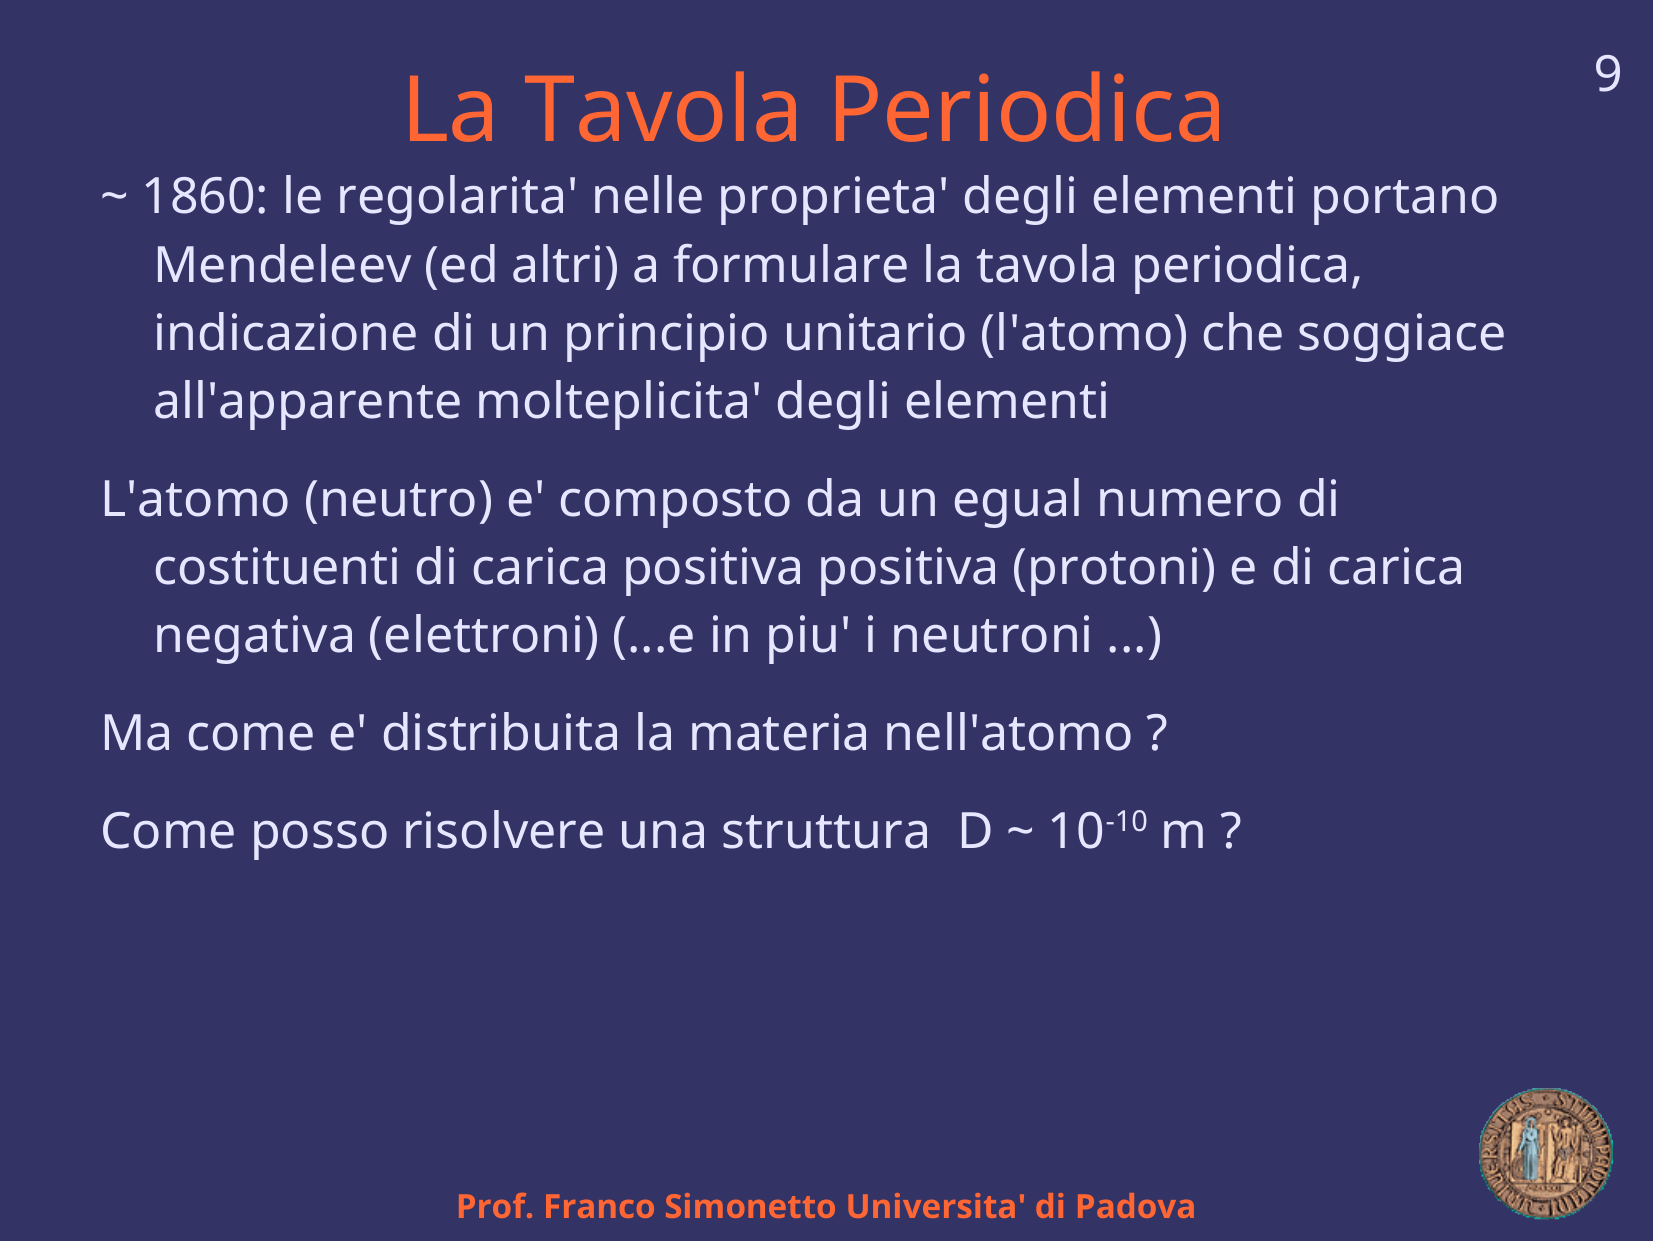

9
# La Tavola Periodica
~ 1860: le regolarita' nelle proprieta' degli elementi portano Mendeleev (ed altri) a formulare la tavola periodica, indicazione di un principio unitario (l'atomo) che soggiace all'apparente molteplicita' degli elementi
L'atomo (neutro) e' composto da un egual numero di costituenti di carica positiva positiva (protoni) e di carica negativa (elettroni) (...e in piu' i neutroni ...)
Ma come e' distribuita la materia nell'atomo ?
Come posso risolvere una struttura D ~ 10-10 m ?